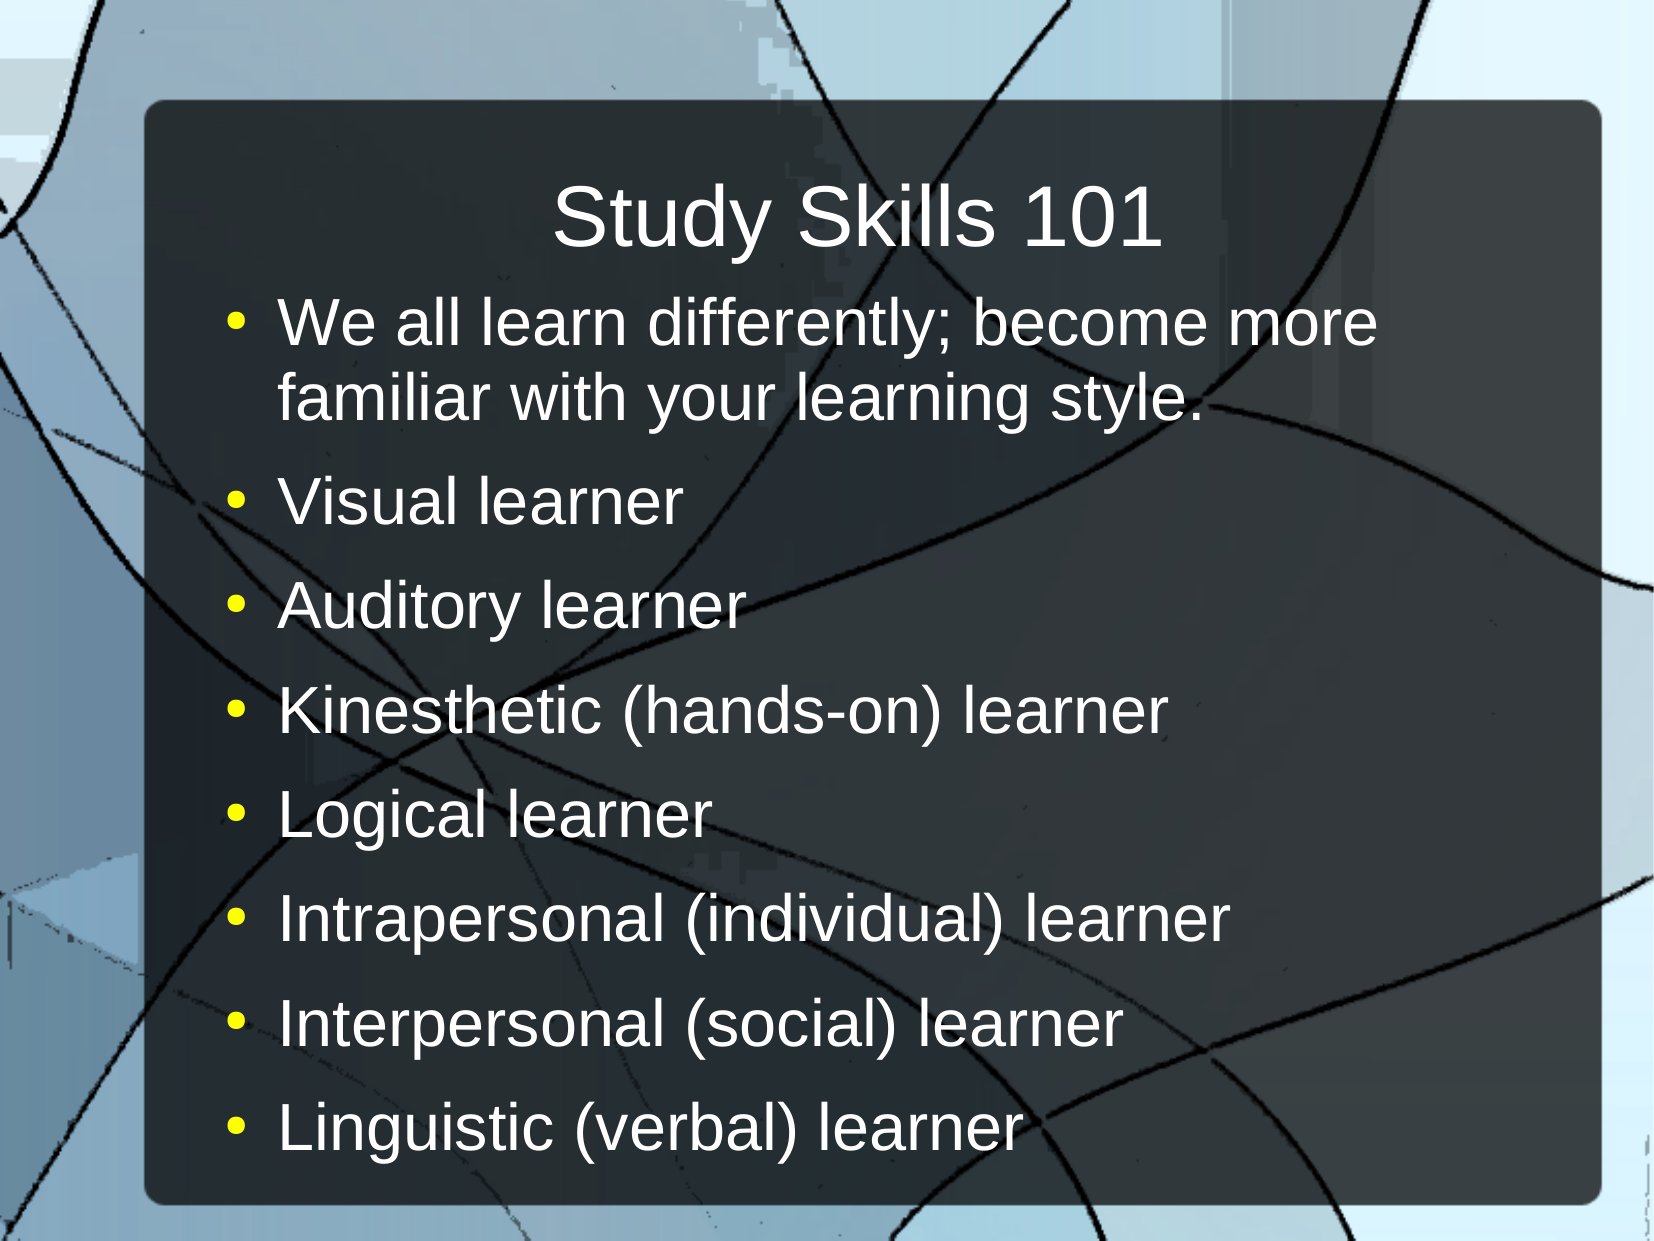

# Study Skills 101
We all learn differently; become more familiar with your learning style.
Visual learner
Auditory learner
Kinesthetic (hands-on) learner
Logical learner
Intrapersonal (individual) learner
Interpersonal (social) learner
Linguistic (verbal) learner